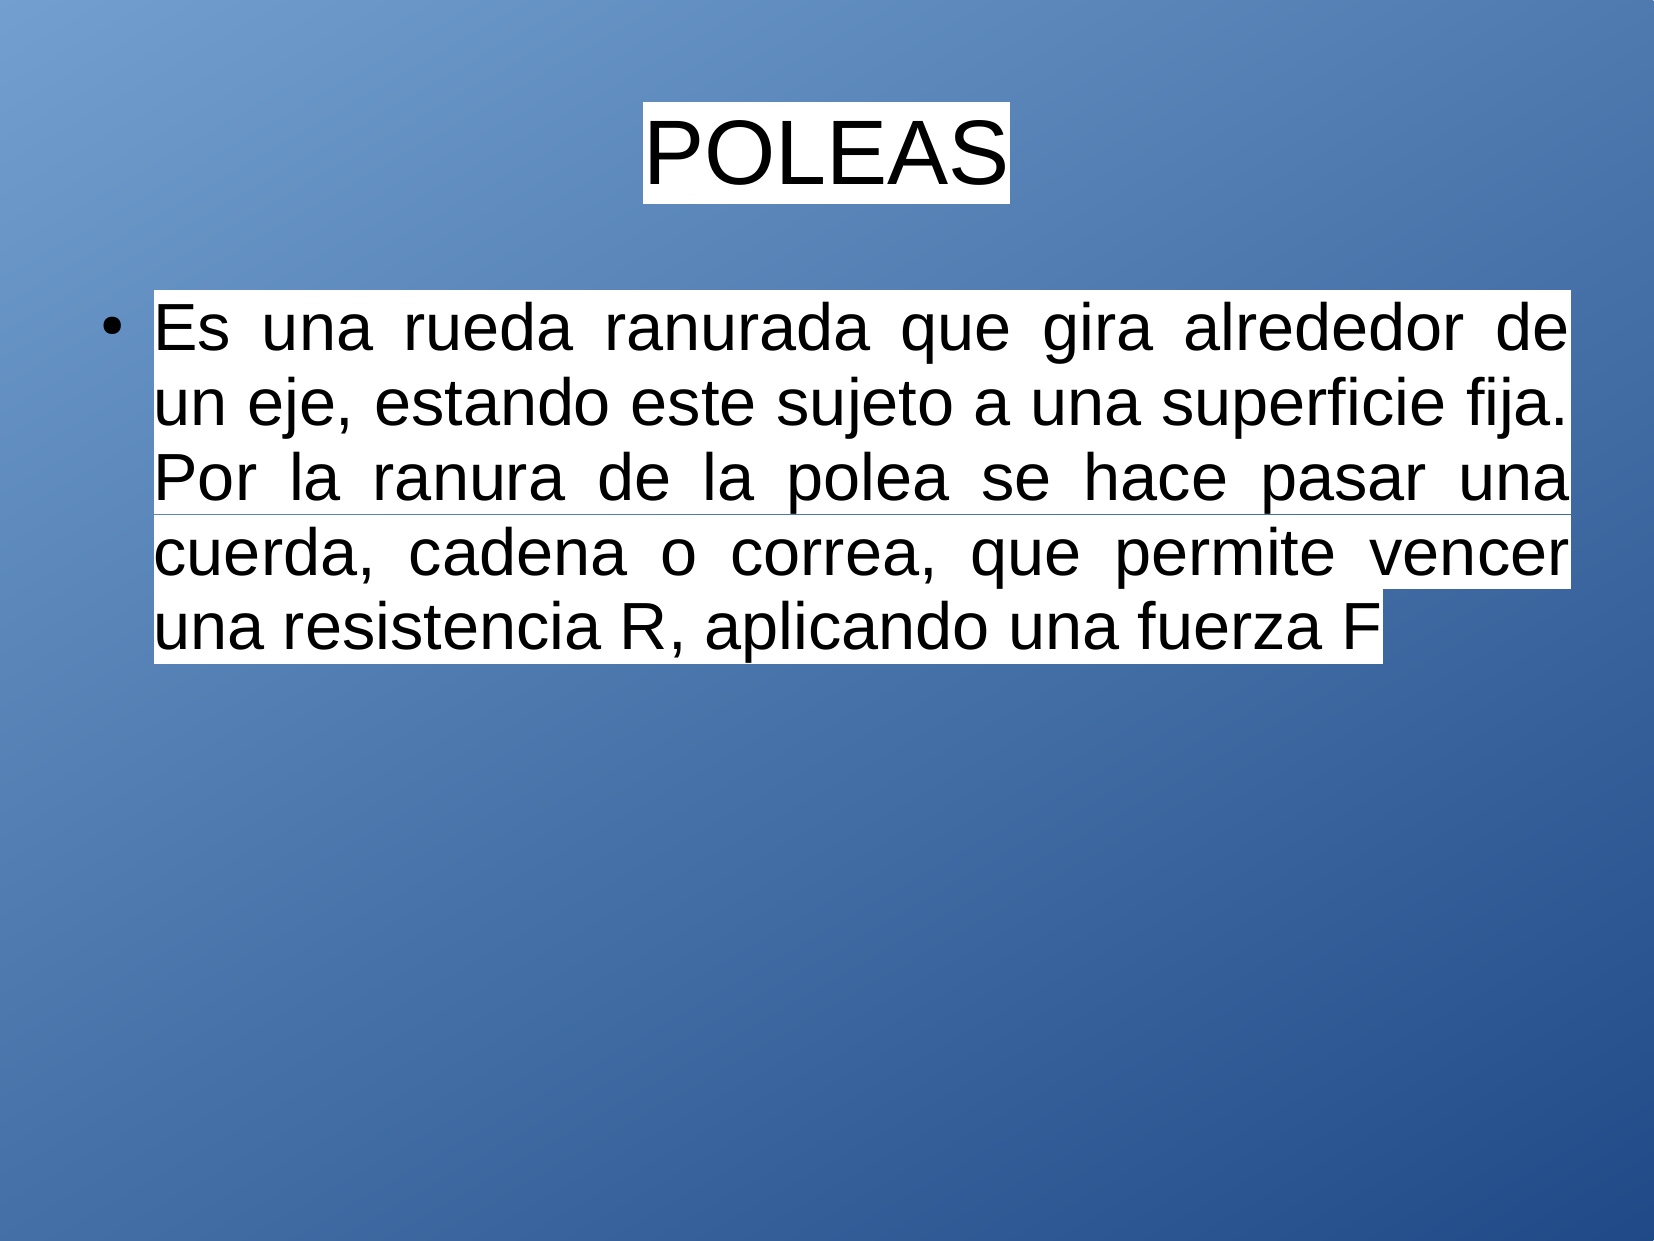

# POLEAS
Es una rueda ranurada que gira alrededor de un eje, estando este sujeto a una superficie fija. Por la ranura de la polea se hace pasar una cuerda, cadena o correa, que permite vencer una resistencia R, aplicando una fuerza F